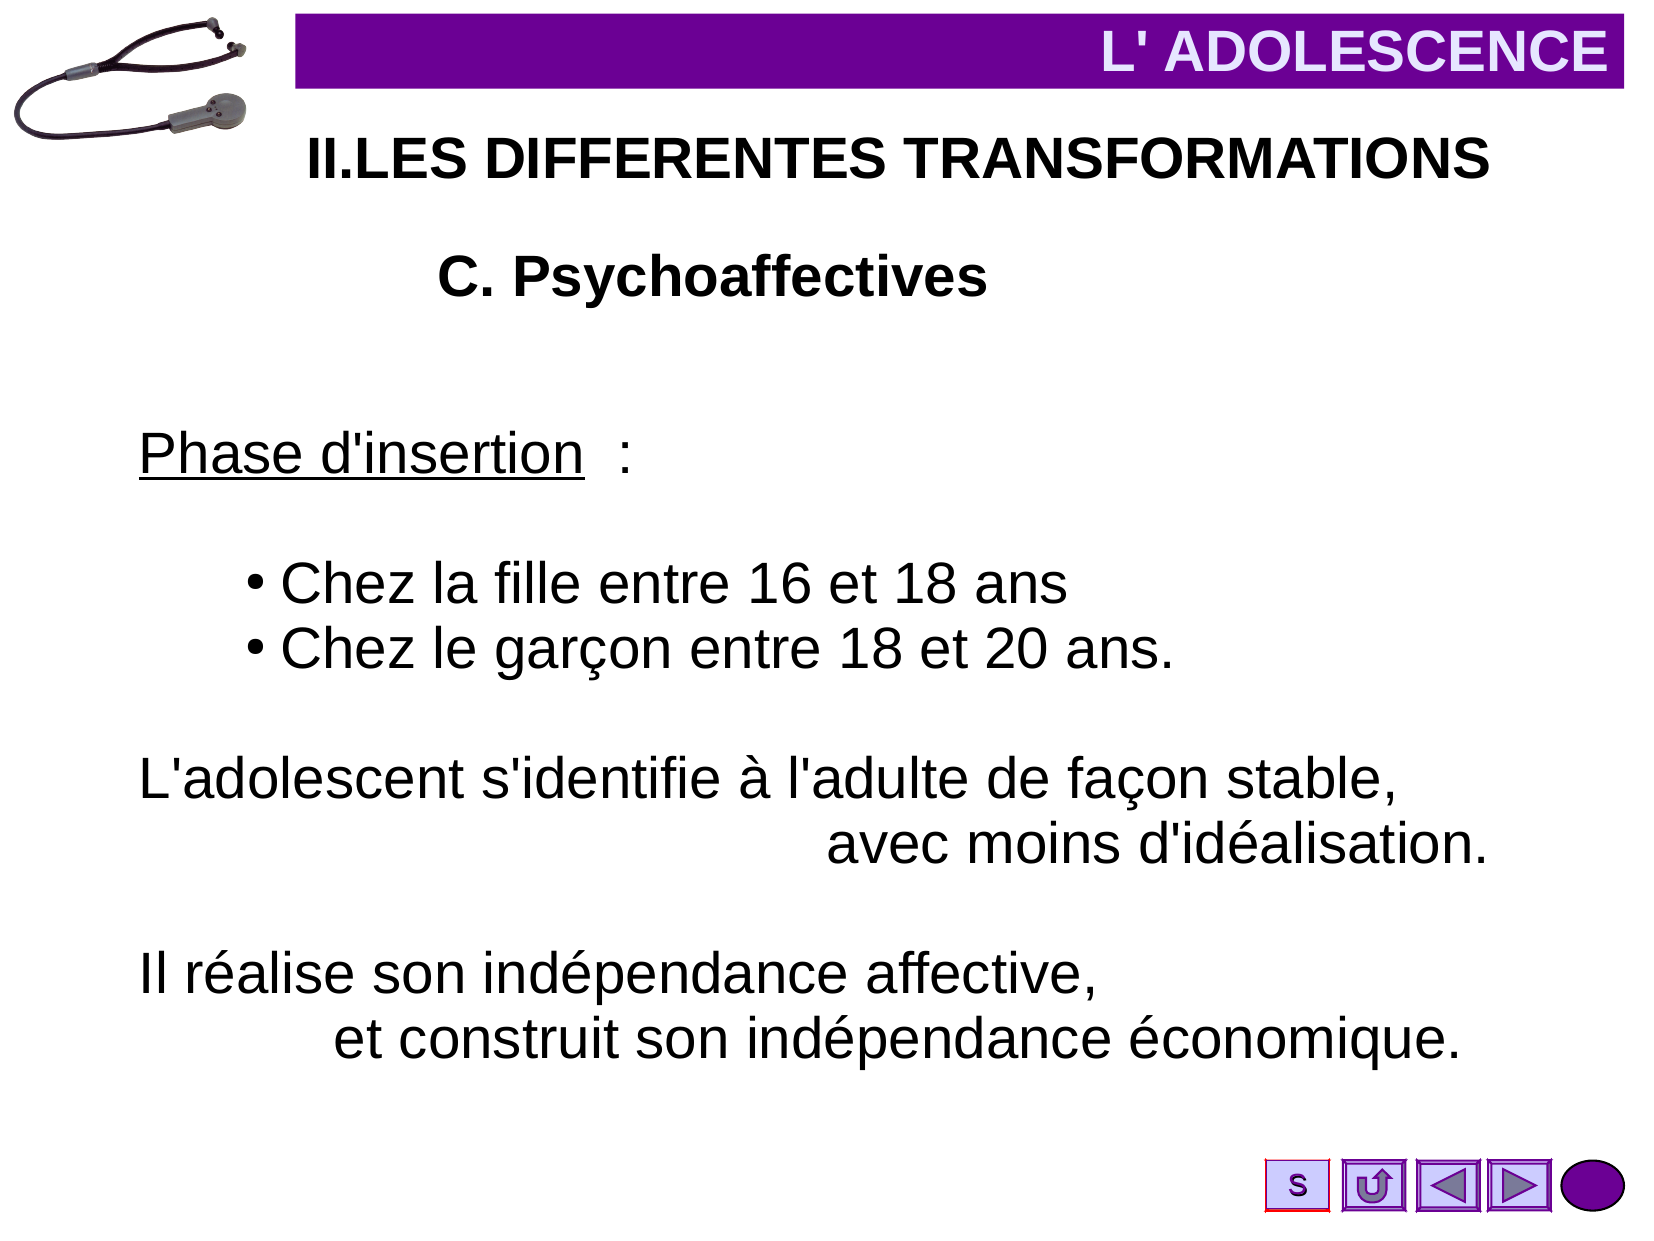

L' ADOLESCENCE
II.LES DIFFERENTES TRANSFORMATIONS
C. Psychoaffectives
Phase d'insertion :
Chez la fille entre 16 et 18 ans
Chez le garçon entre 18 et 20 ans.
L'adolescent s'identifie à l'adulte de façon stable, 									 avec moins d'idéalisation.
Il réalise son indépendance affective,
 et construit son indépendance économique.